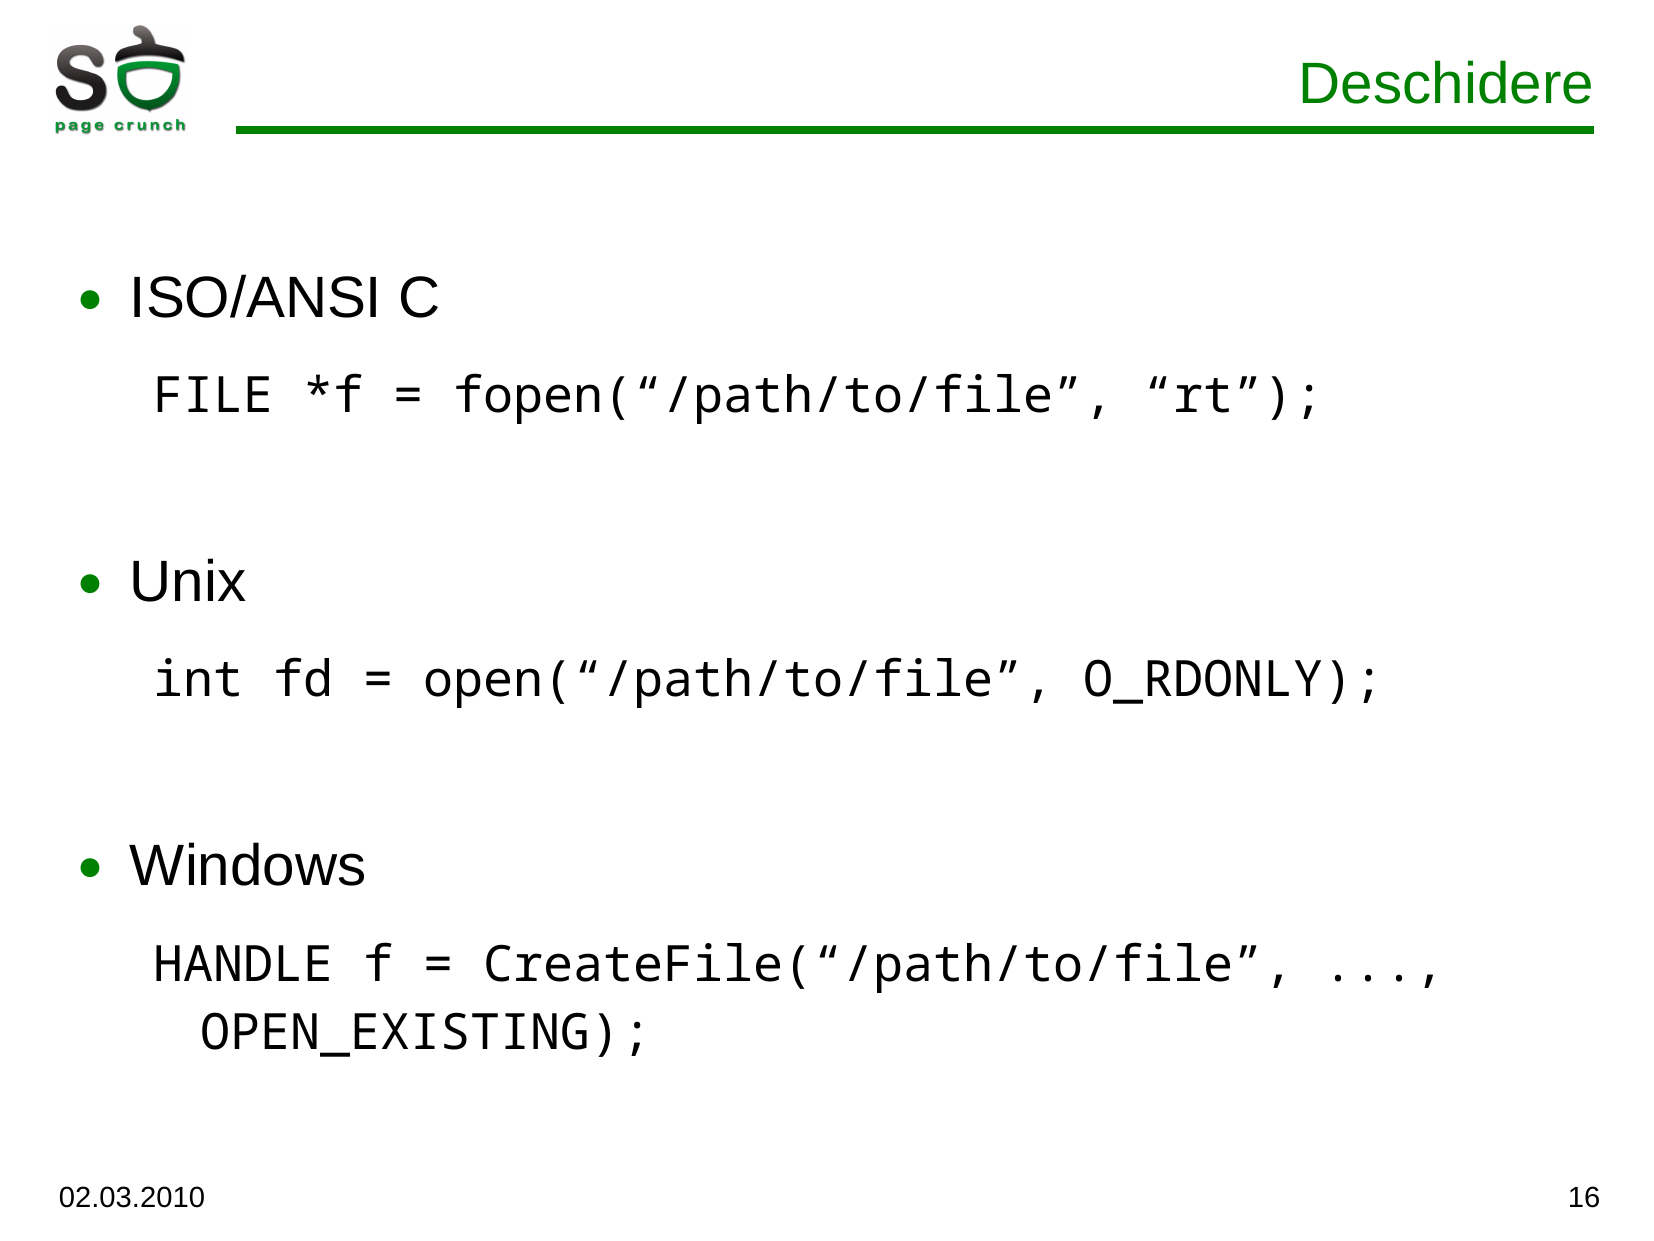

# Deschidere
ISO/ANSI C
FILE *f = fopen(“/path/to/file”, “rt”);
Unix
int fd = open(“/path/to/file”, O_RDONLY);
Windows
HANDLE f = CreateFile(“/path/to/file”, ..., OPEN_EXISTING);
02.03.2010
16